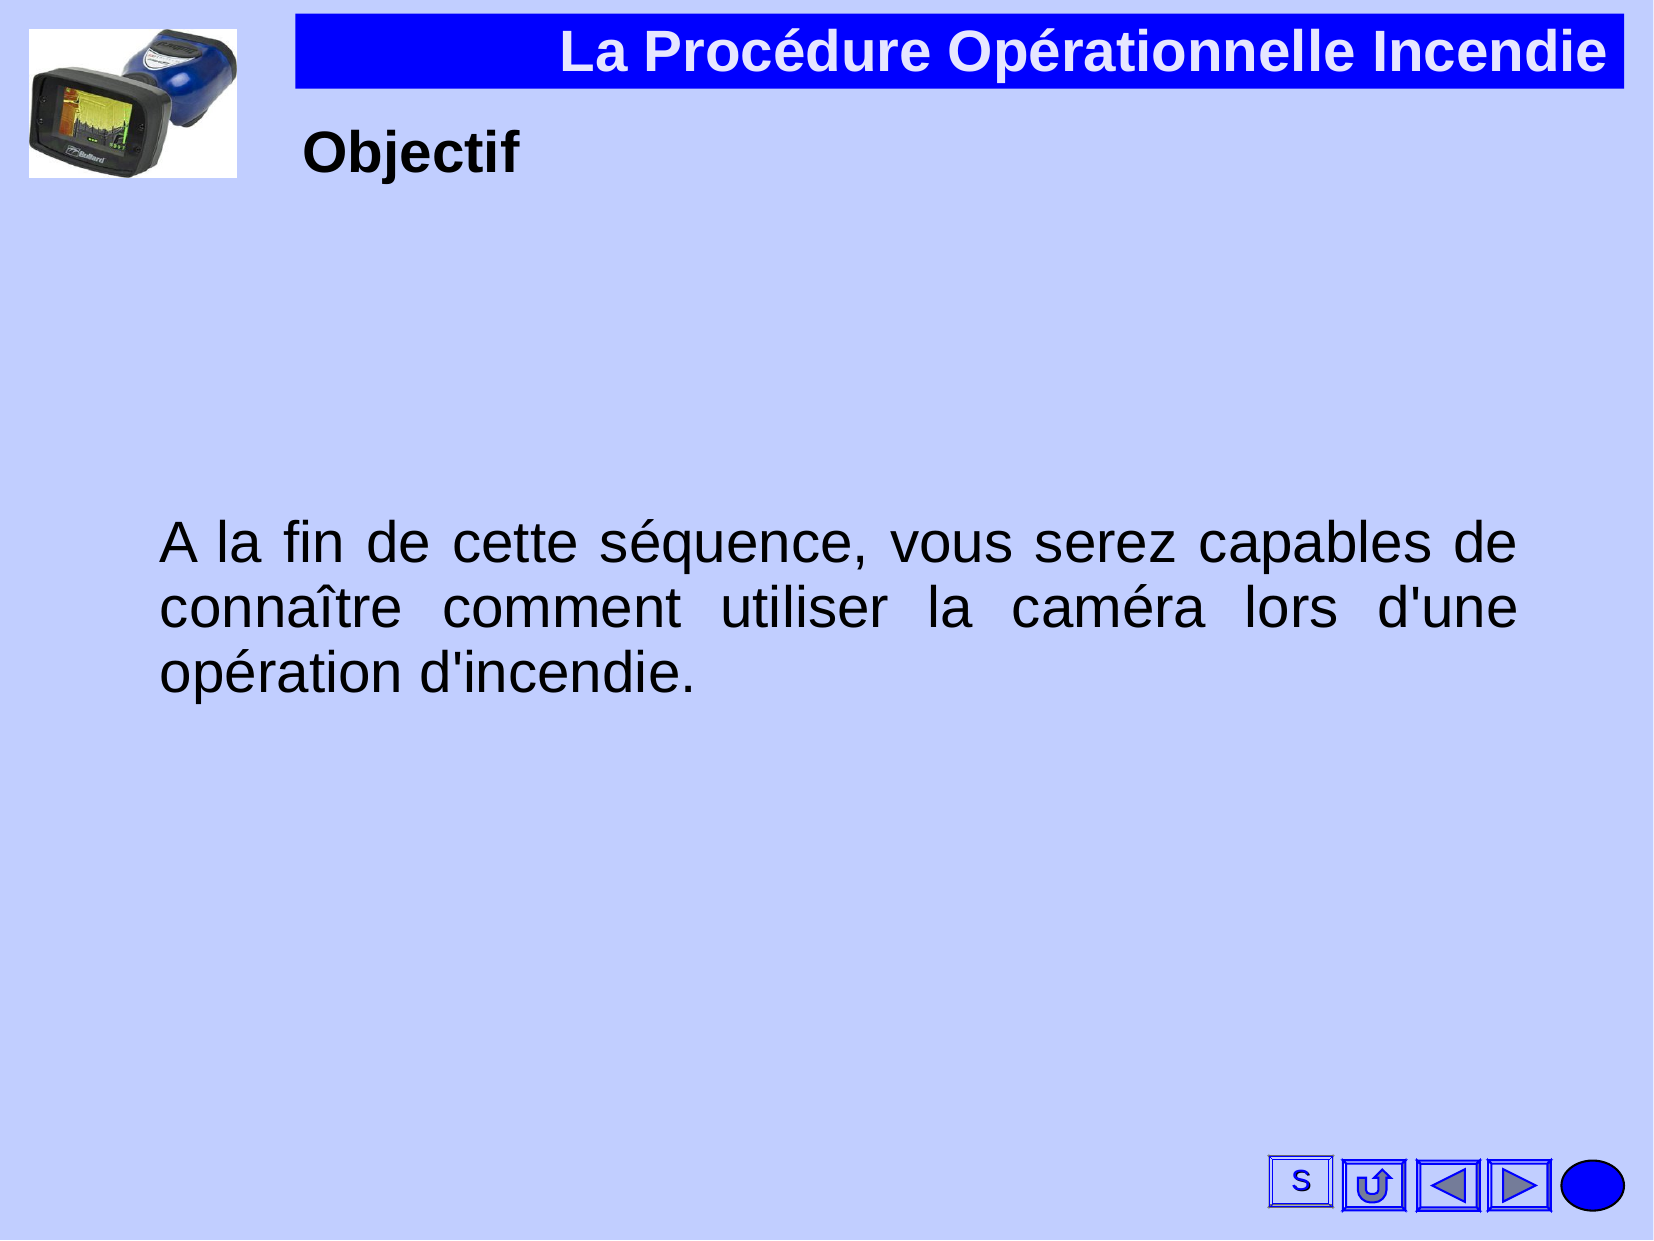

La Procédure Opérationnelle Incendie
Objectif
# A la fin de cette séquence, vous serez capables de connaître comment utiliser la caméra lors d'une opération d'incendie.